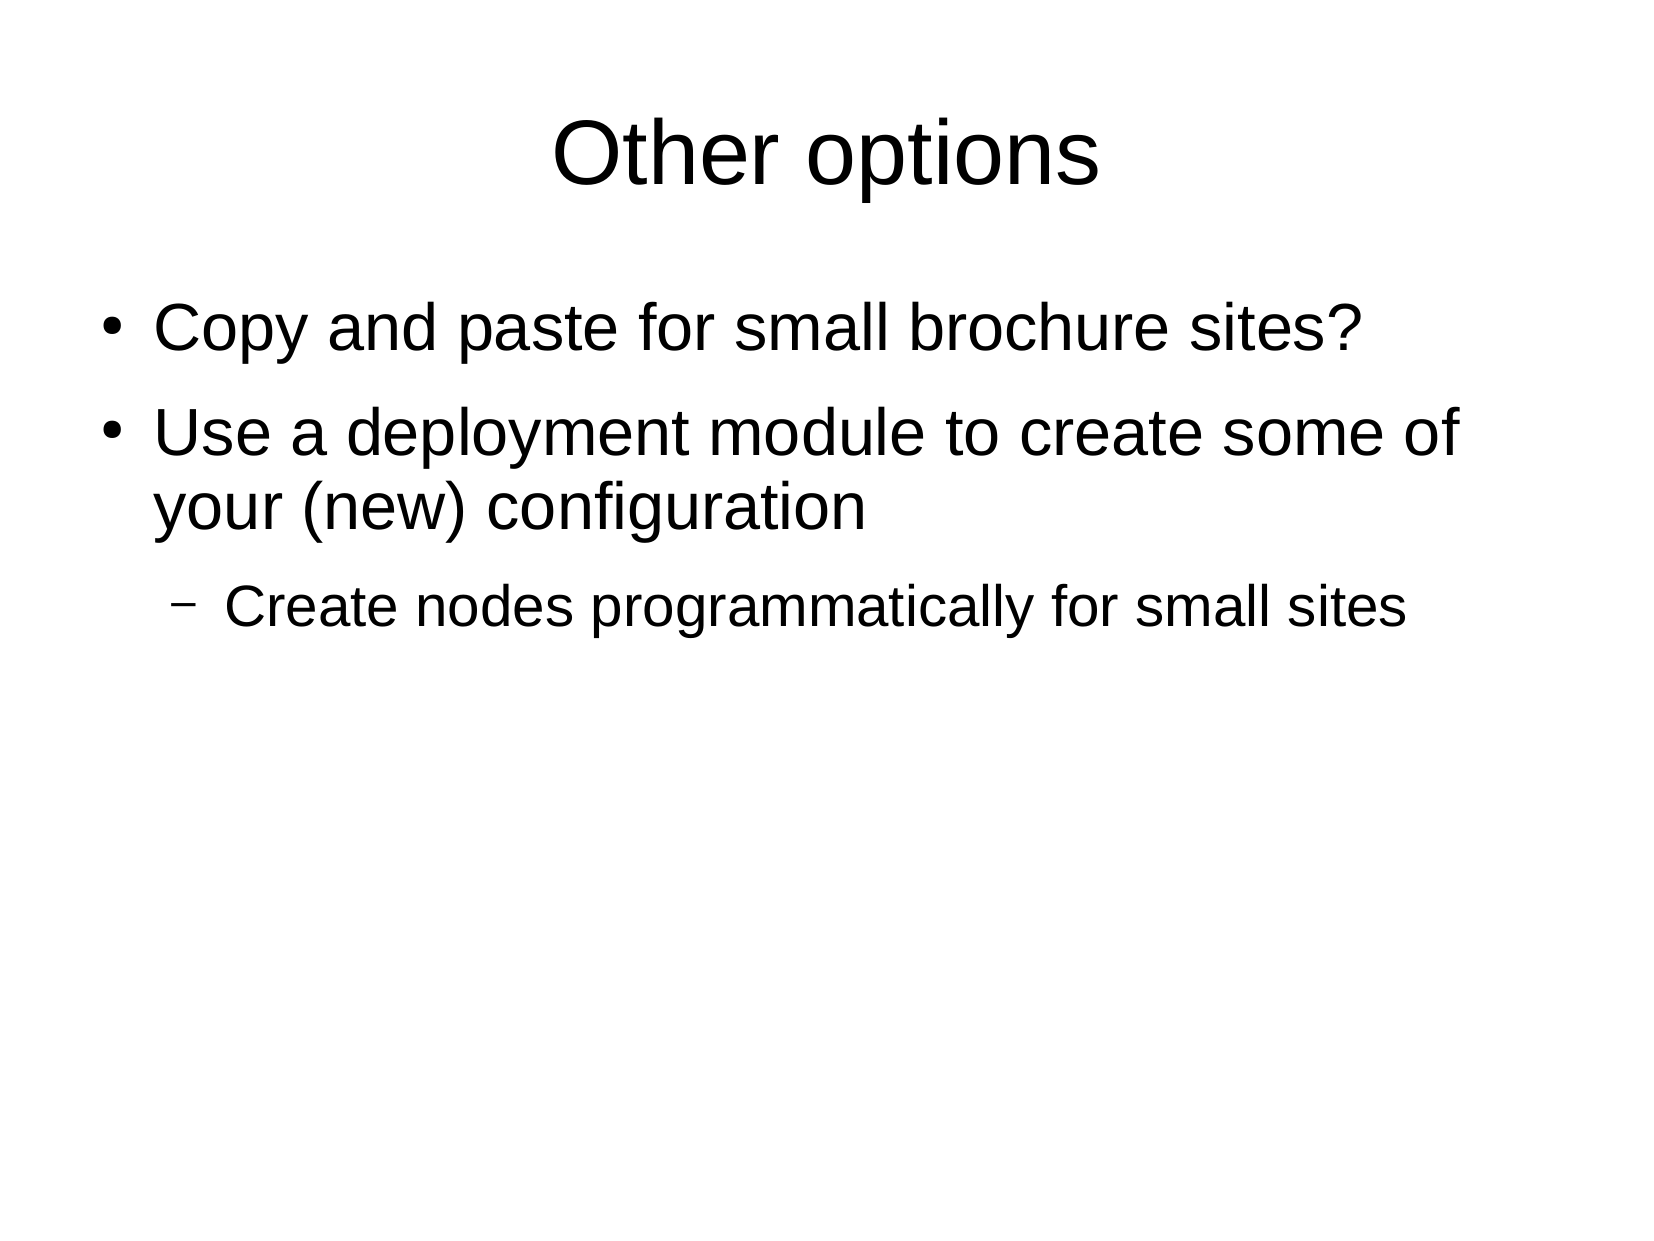

# Other options
Copy and paste for small brochure sites?
Use a deployment module to create some of your (new) configuration
Create nodes programmatically for small sites